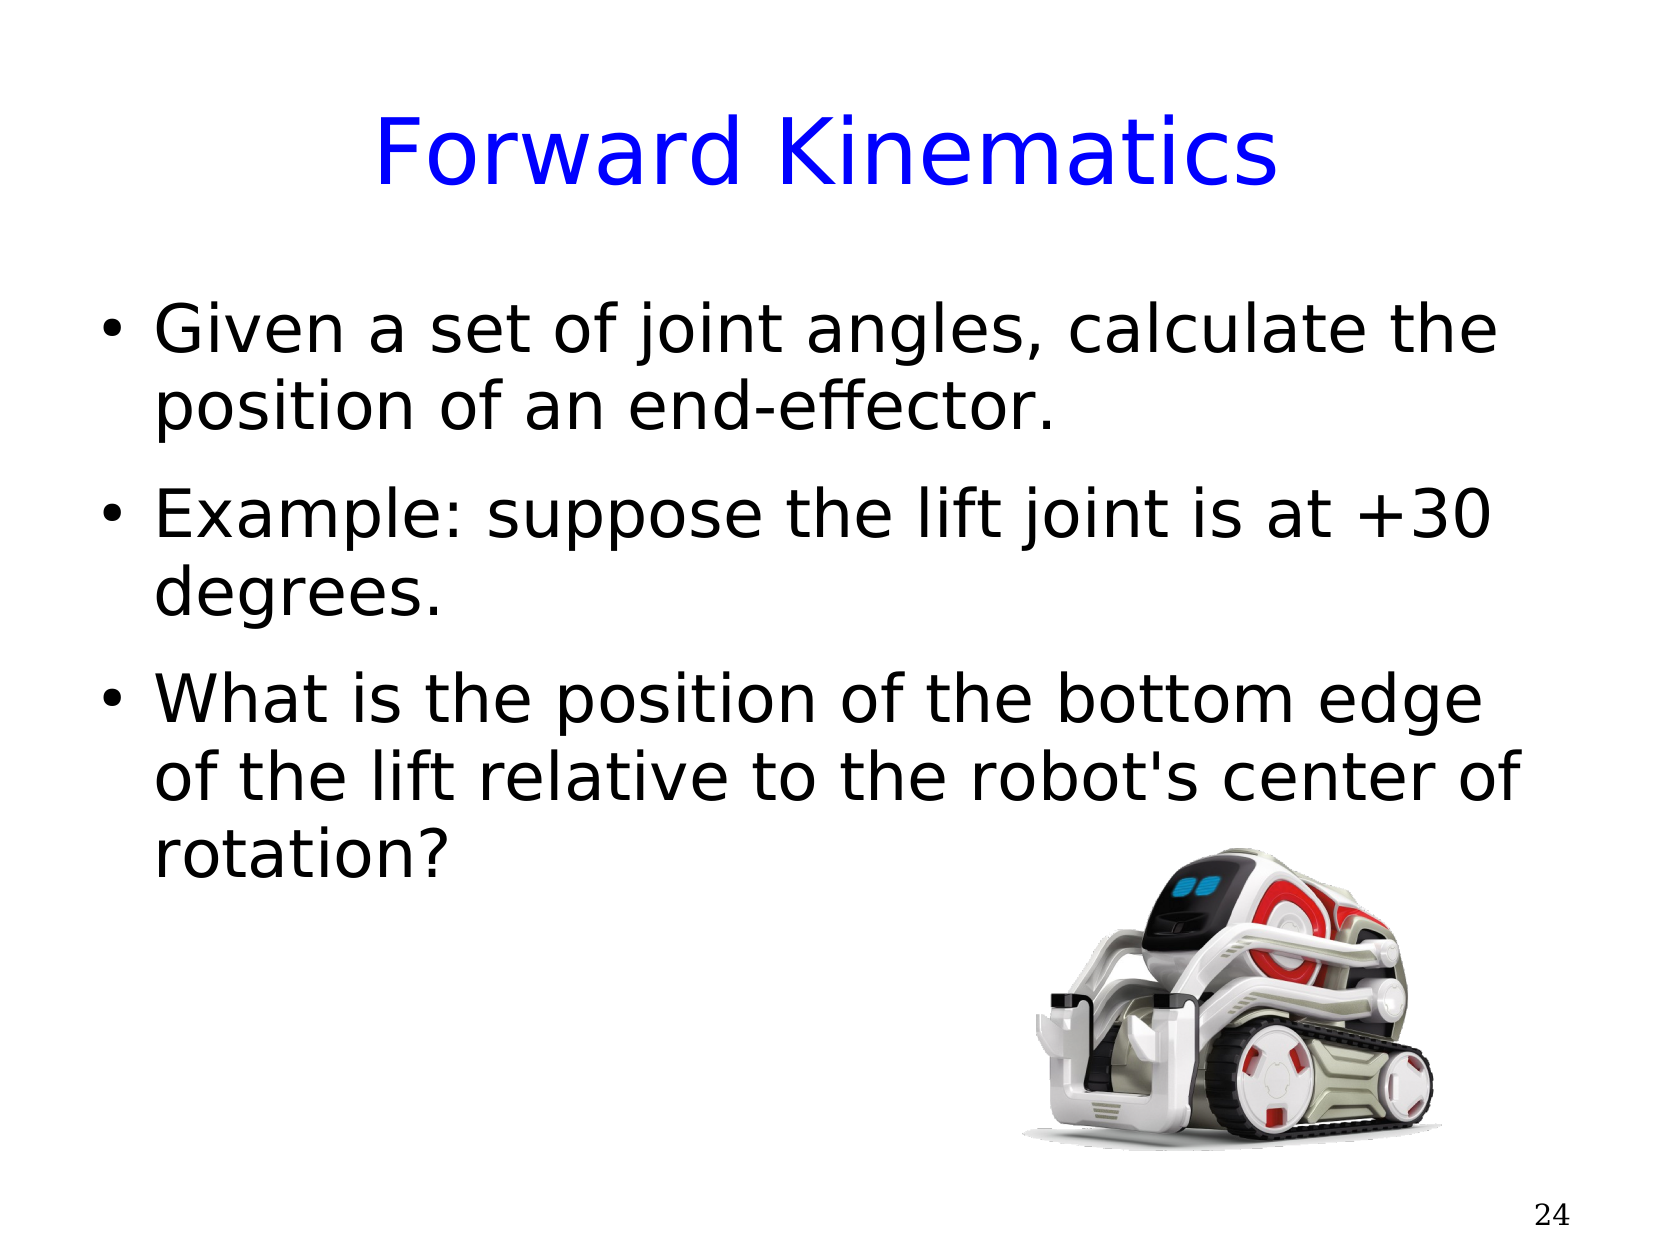

# Forward Kinematics
Given a set of joint angles, calculate the position of an end-effector.
Example: suppose the lift joint is at +30 degrees.
What is the position of the bottom edge of the lift relative to the robot's center of rotation?
24